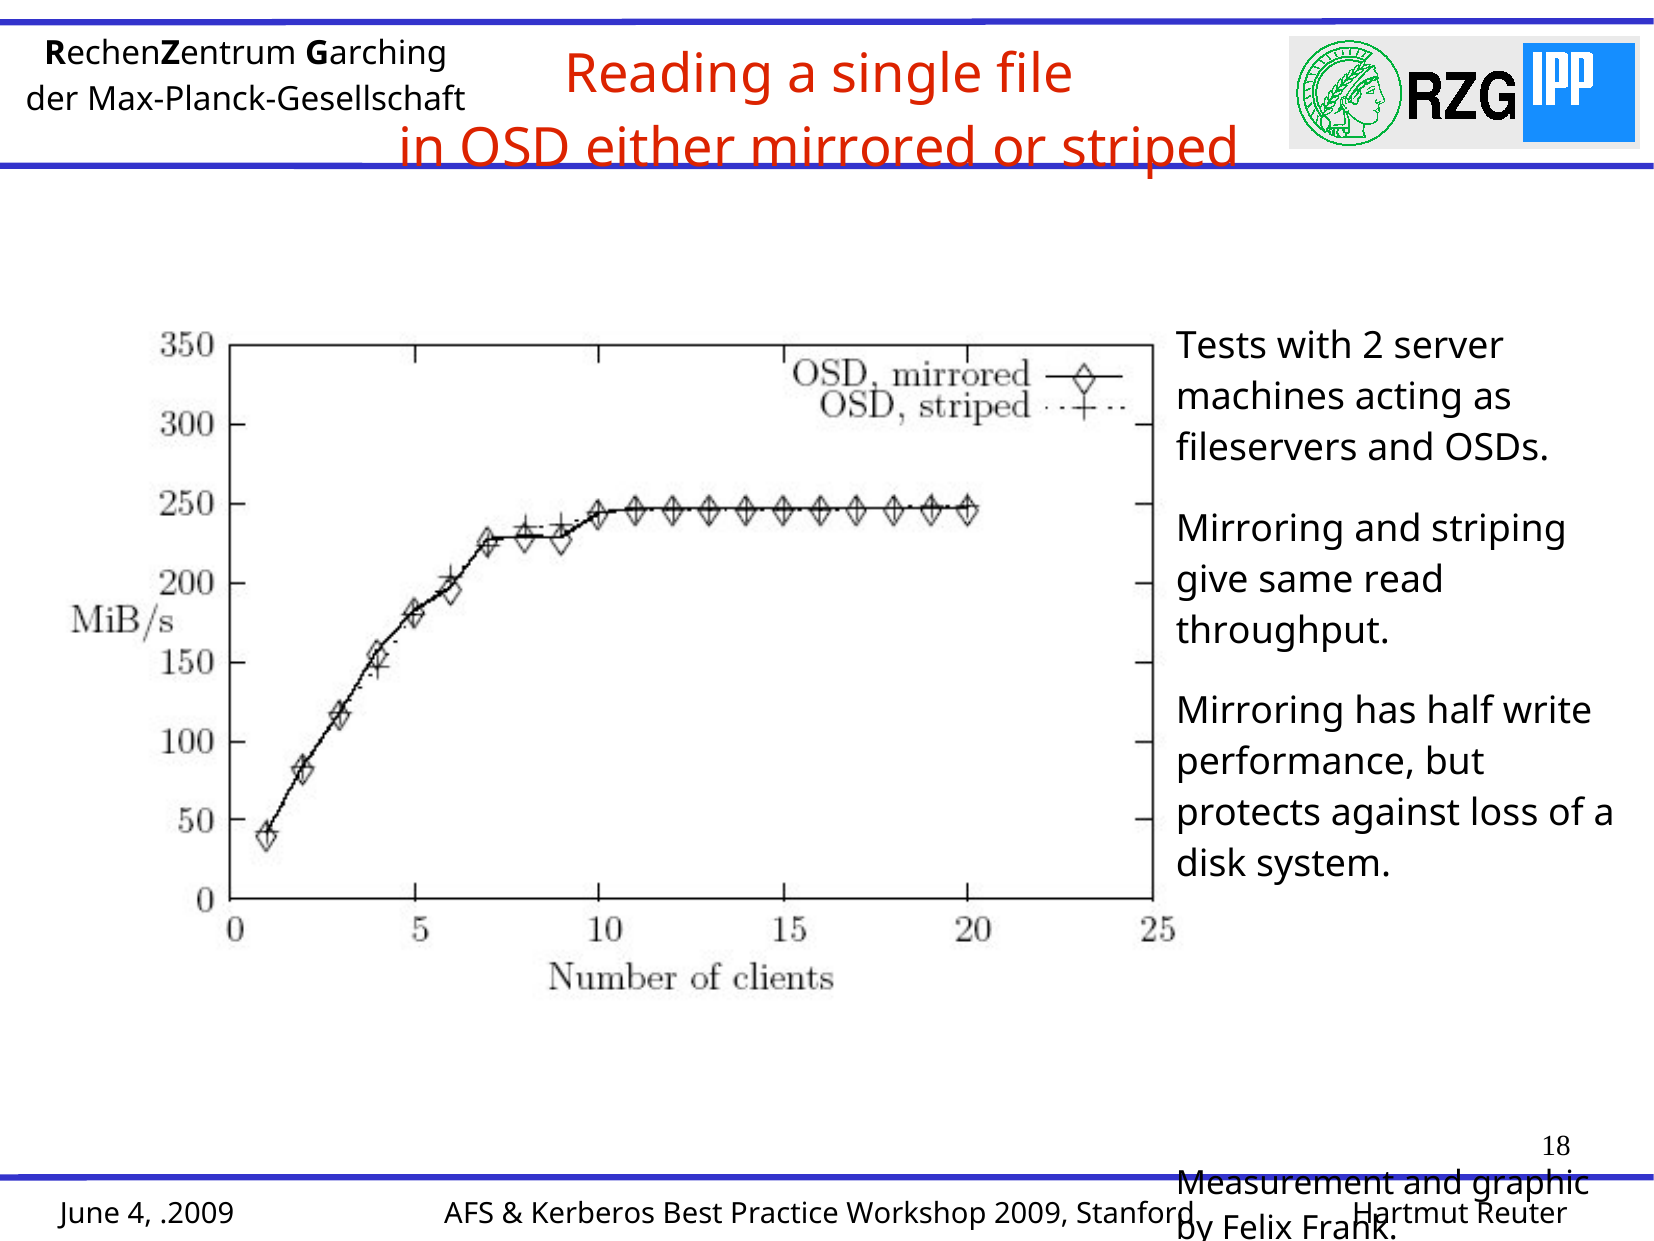

Reading a single file
in OSD either mirrored or striped
# Tests with 2 server machines acting as fileservers and OSDs.
Mirroring and striping give same read throughput.
Mirroring has half write performance, but protects against loss of a disk system.
Measurement and graphic by Felix Frank.
18